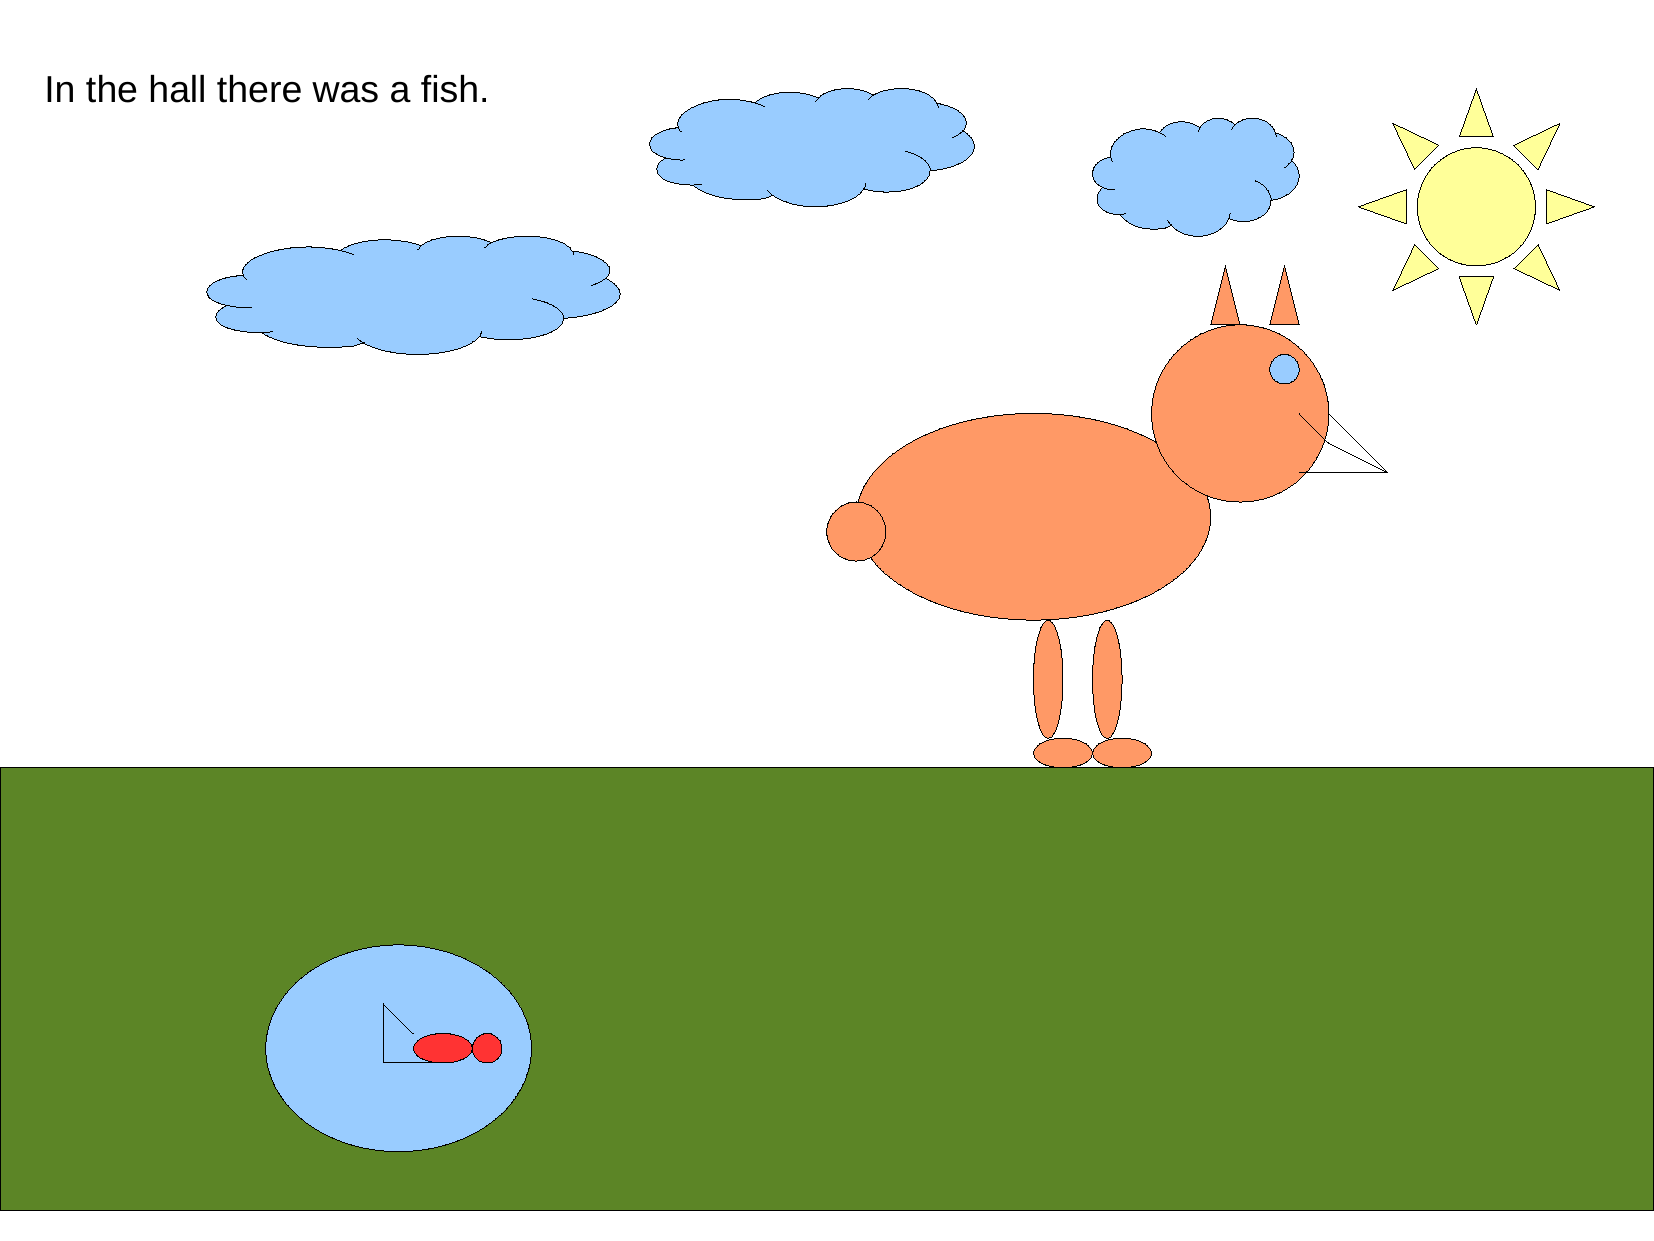

In the hall there was a fish.